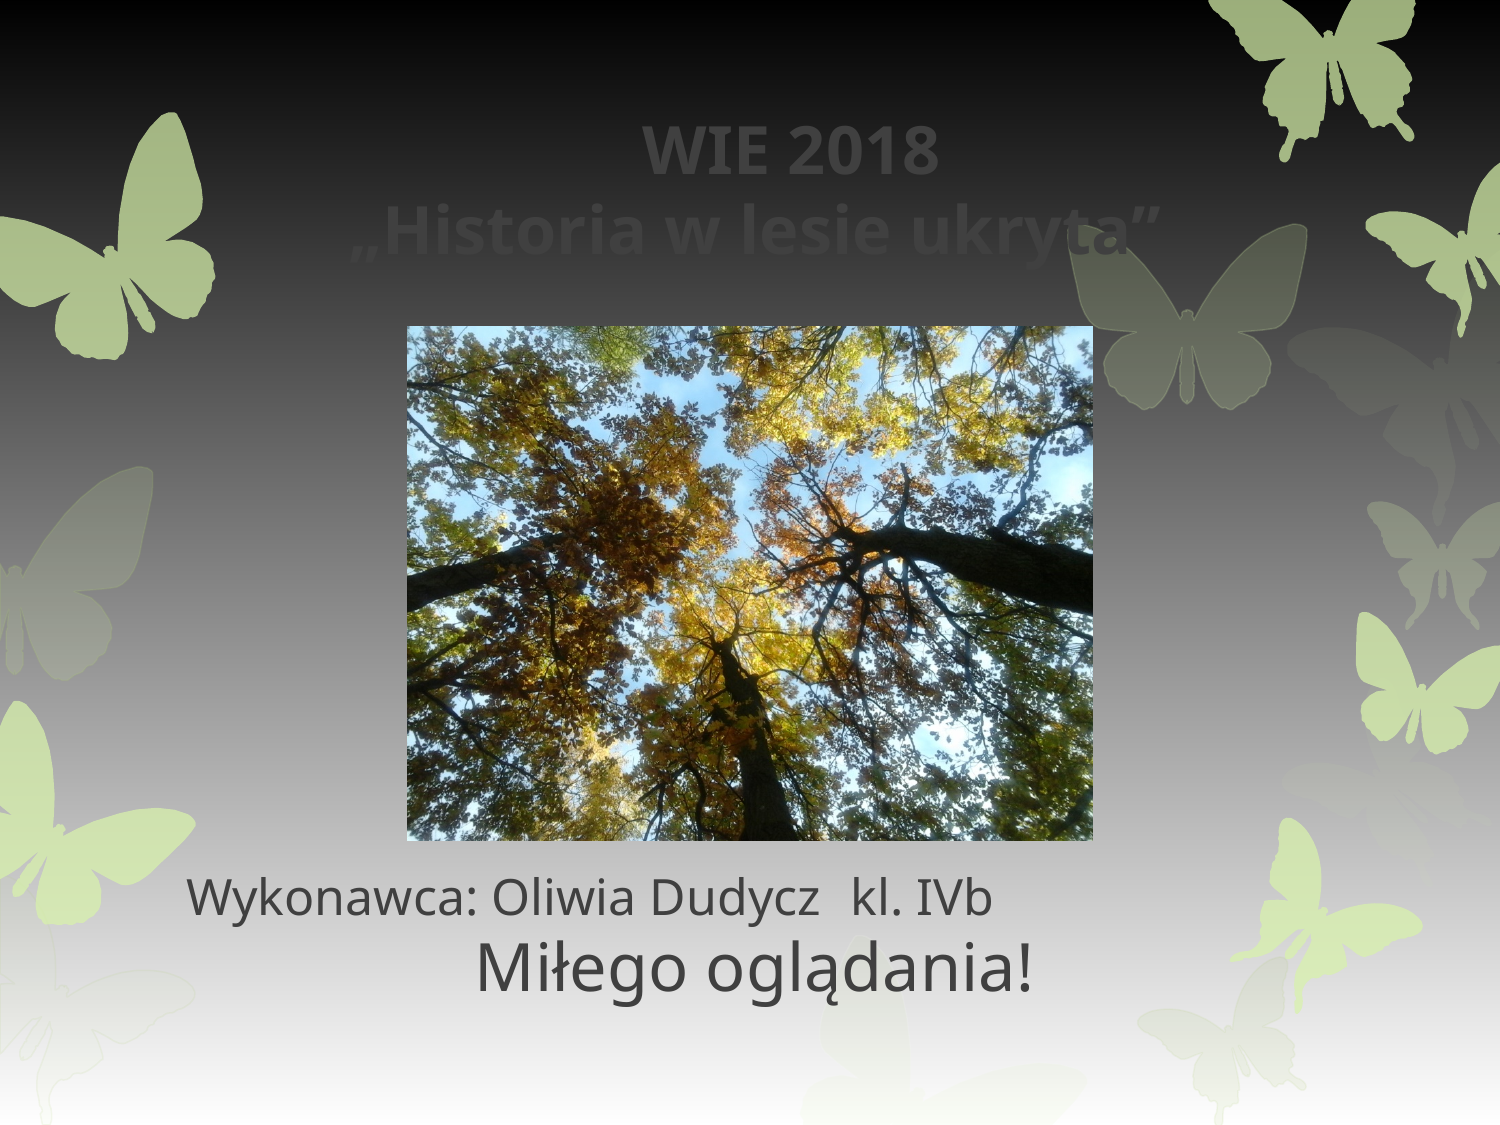

WIE 2018
„Historia w lesie ukryta”
# Wykonawca: Oliwia Dudycz	kl. IVb
Miłego oglądania!